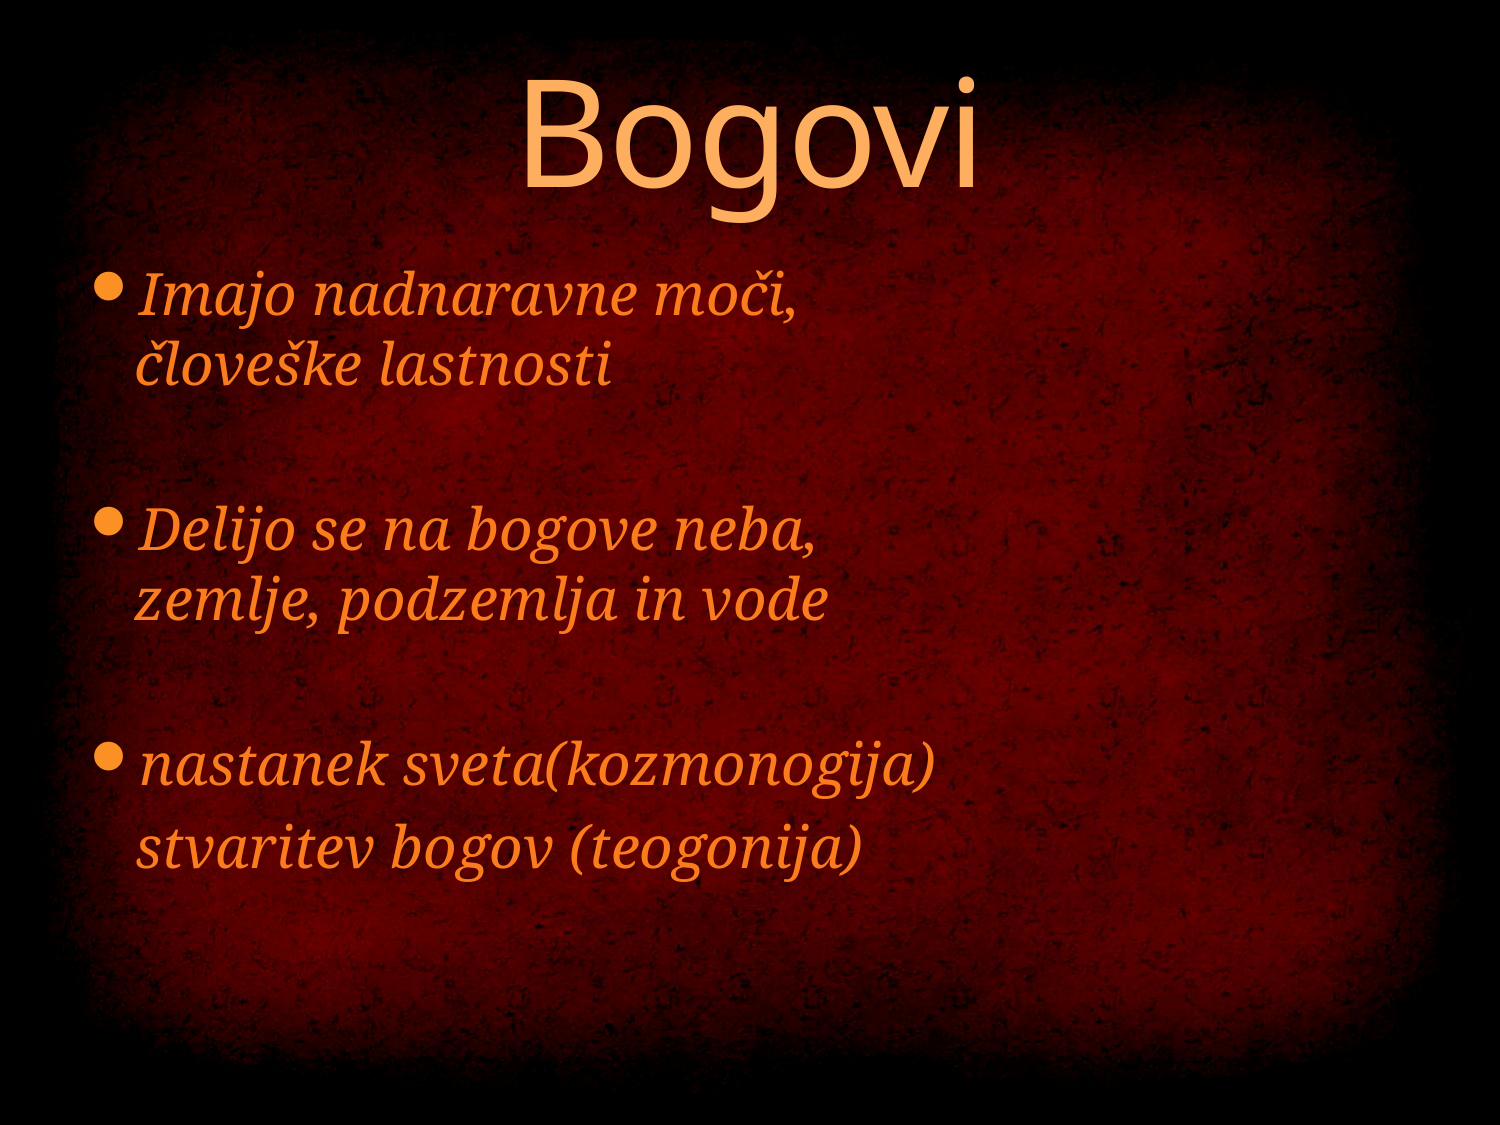

Bogovi
# Imajo nadnaravne moči, človeške lastnosti
Delijo se na bogove neba, zemlje, podzemlja in vode
nastanek sveta(kozmonogija)
 stvaritev bogov (teogonija)